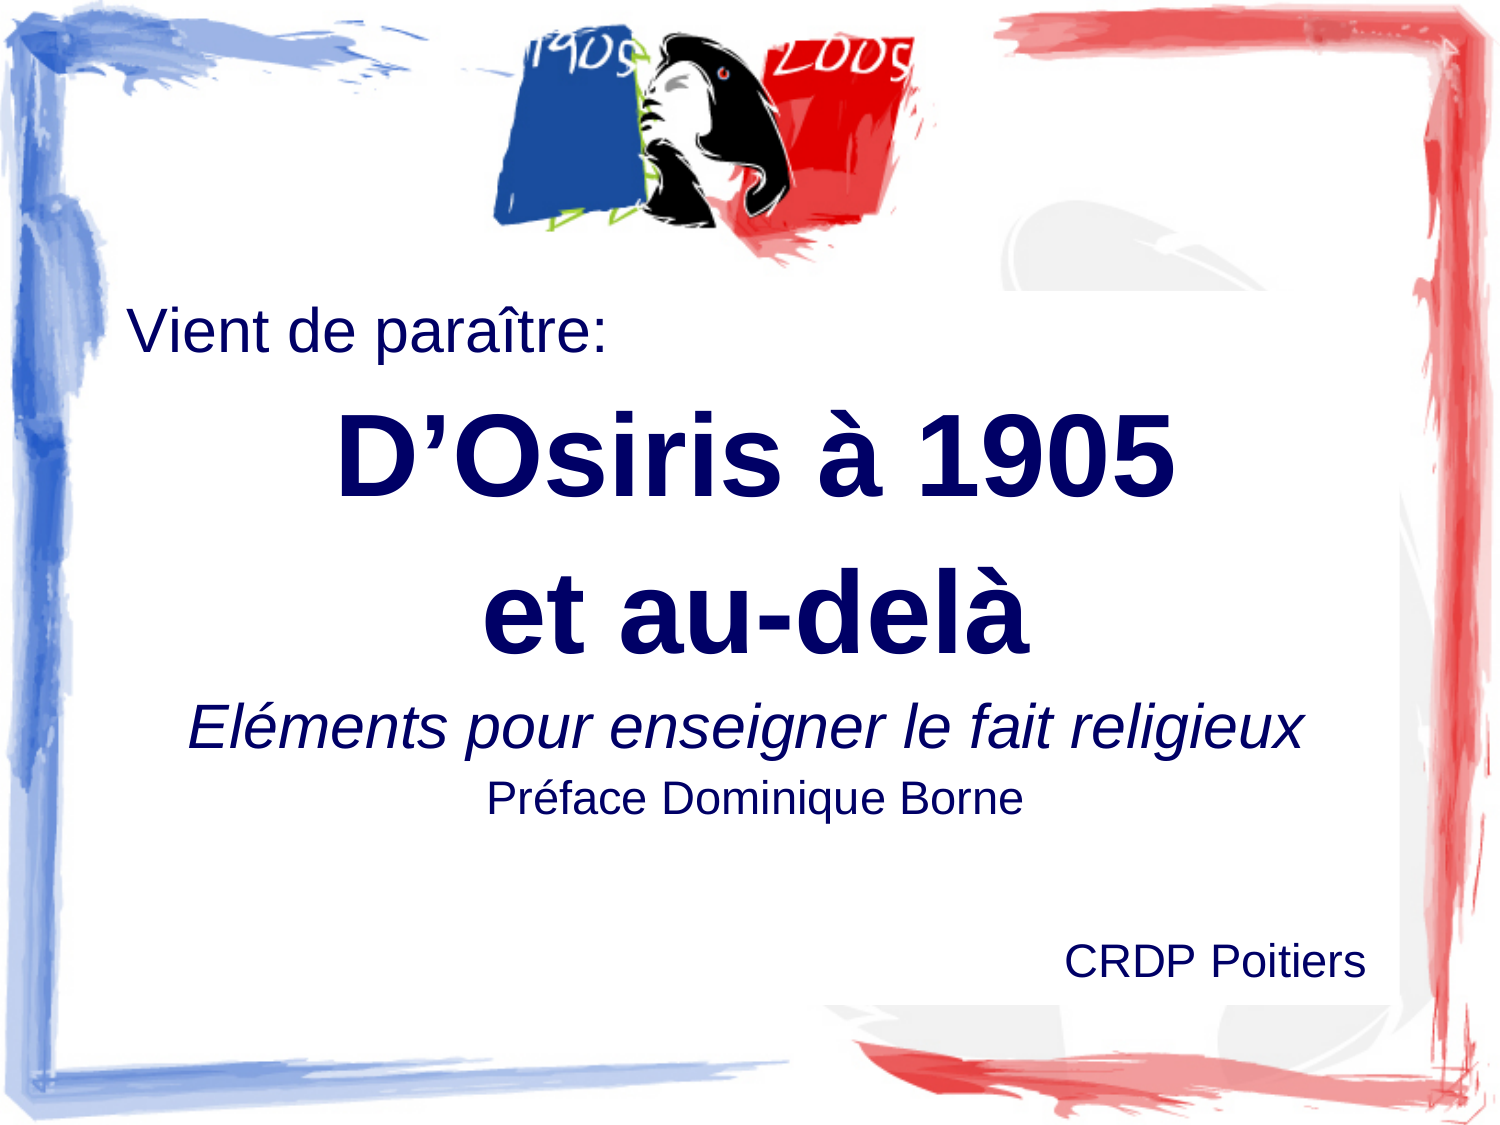

# Vient de paraître:
D’Osiris à 1905
et au-delà
Eléments pour enseigner le fait religieux
Préface Dominique Borne
CRDP Poitiers